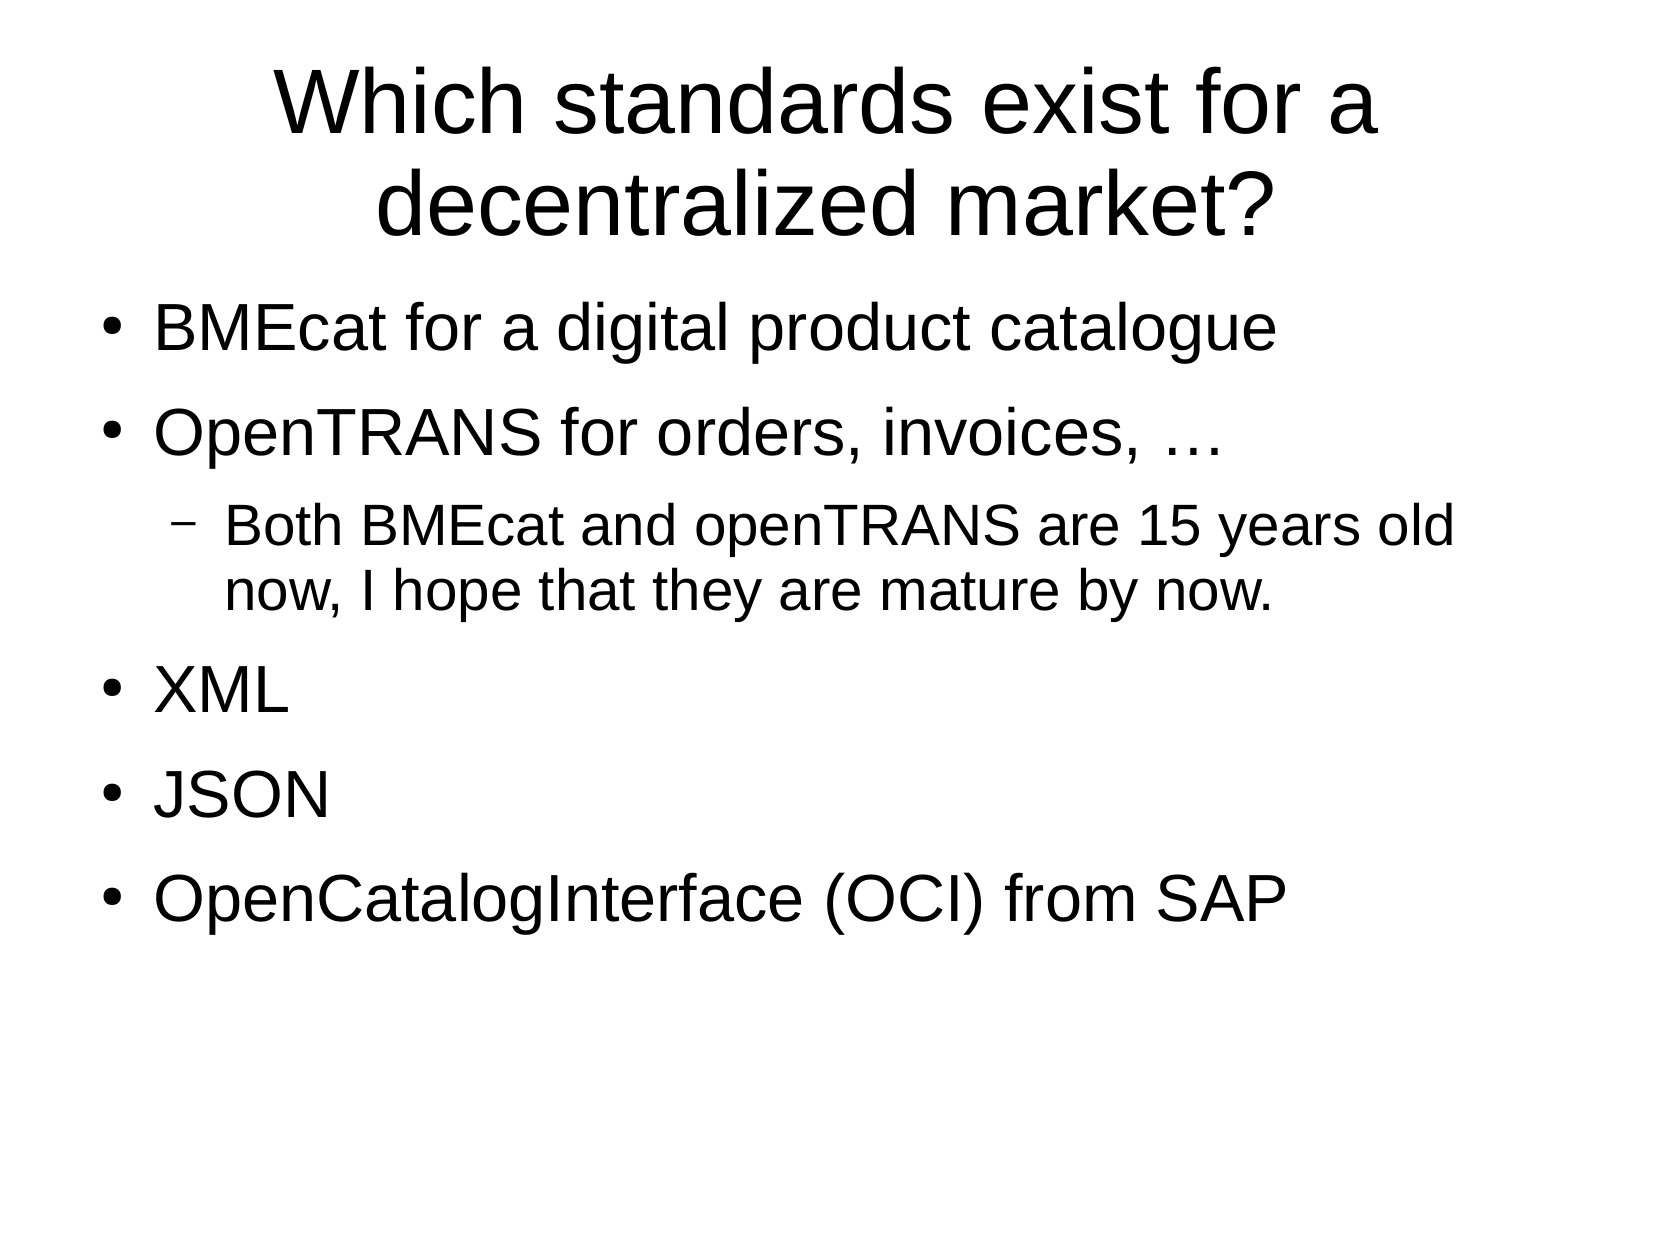

# Which standards exist for a decentralized market?
BMEcat for a digital product catalogue
OpenTRANS for orders, invoices, …
Both BMEcat and openTRANS are 15 years old now, I hope that they are mature by now.
XML
JSON
OpenCatalogInterface (OCI) from SAP